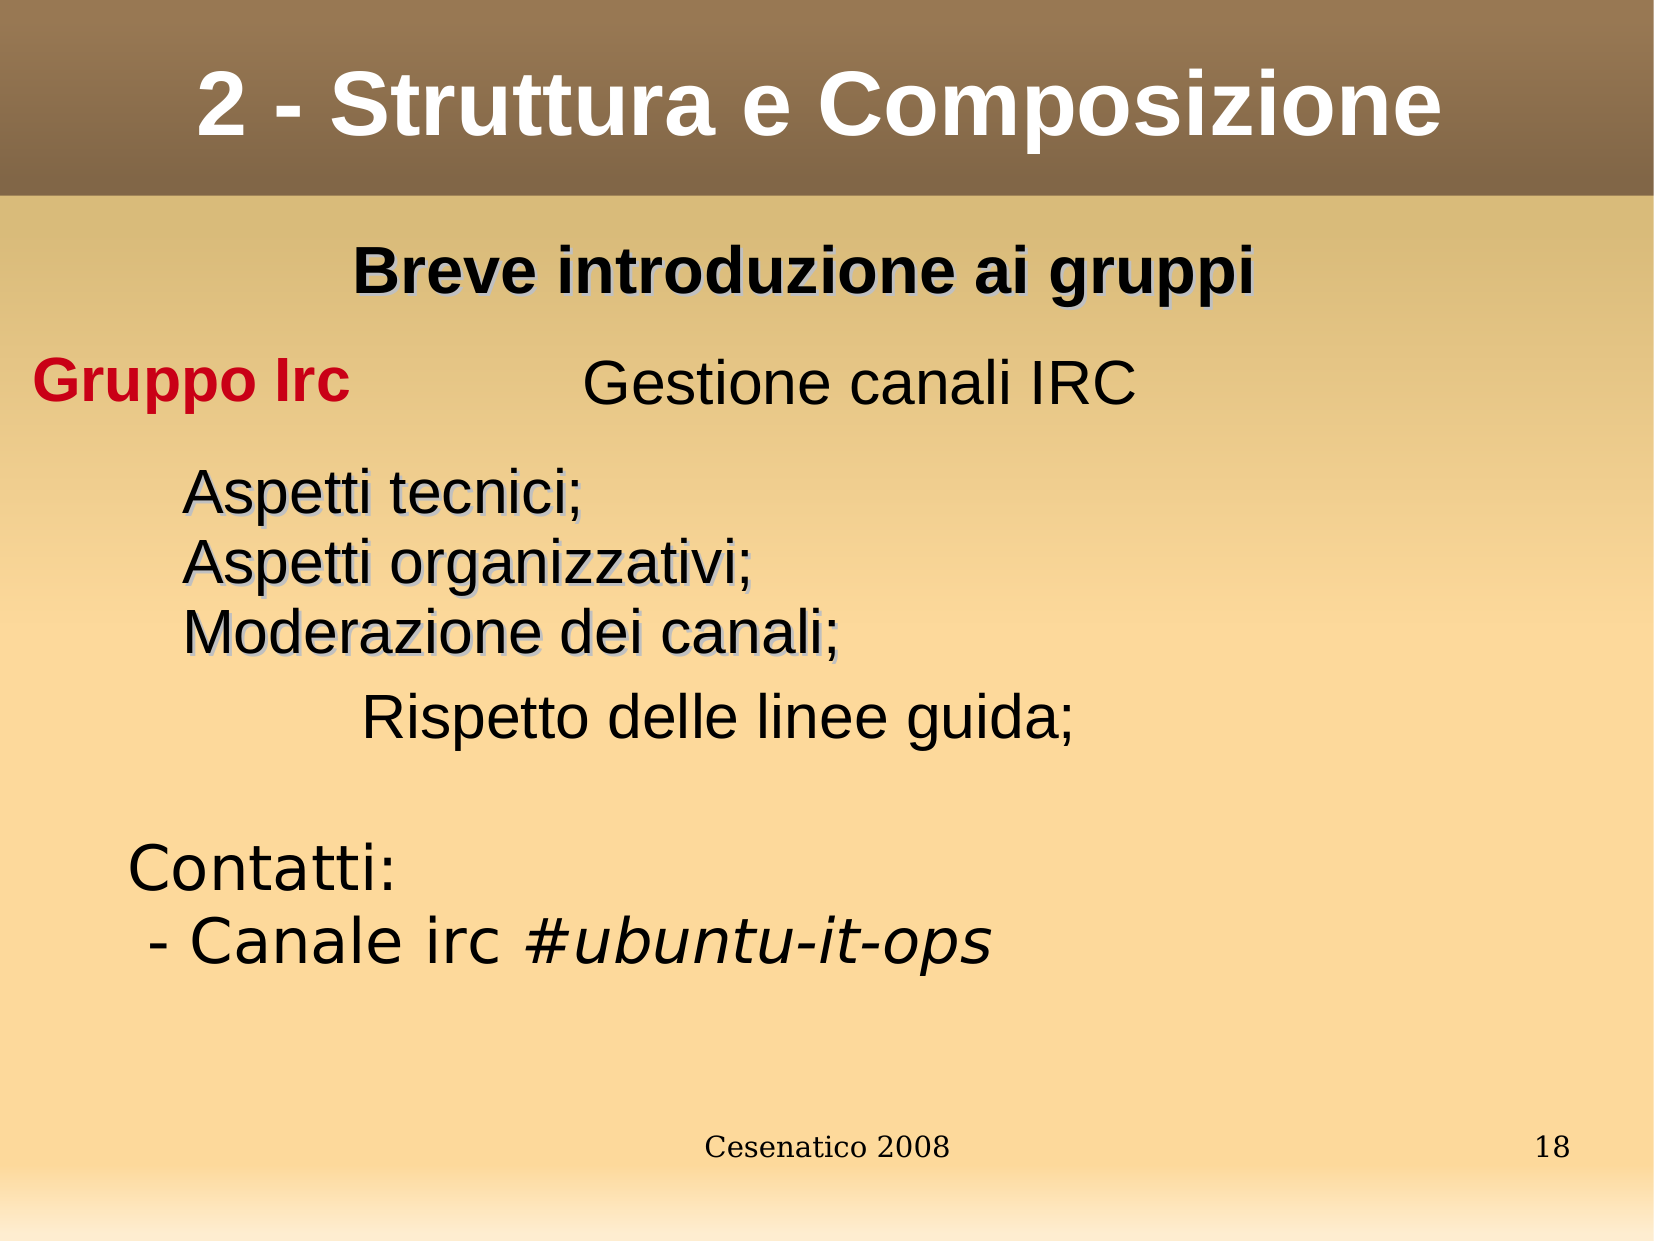

# 2 - Struttura e Composizione
Breve introduzione ai gruppi
 Gruppo Irc
Gestione canali IRC
 Aspetti tecnici;
 Aspetti organizzativi;
 Moderazione dei canali;
 Rispetto delle linee guida;
Contatti:
 - Canale irc #ubuntu-it-ops
Cesenatico 2008
18